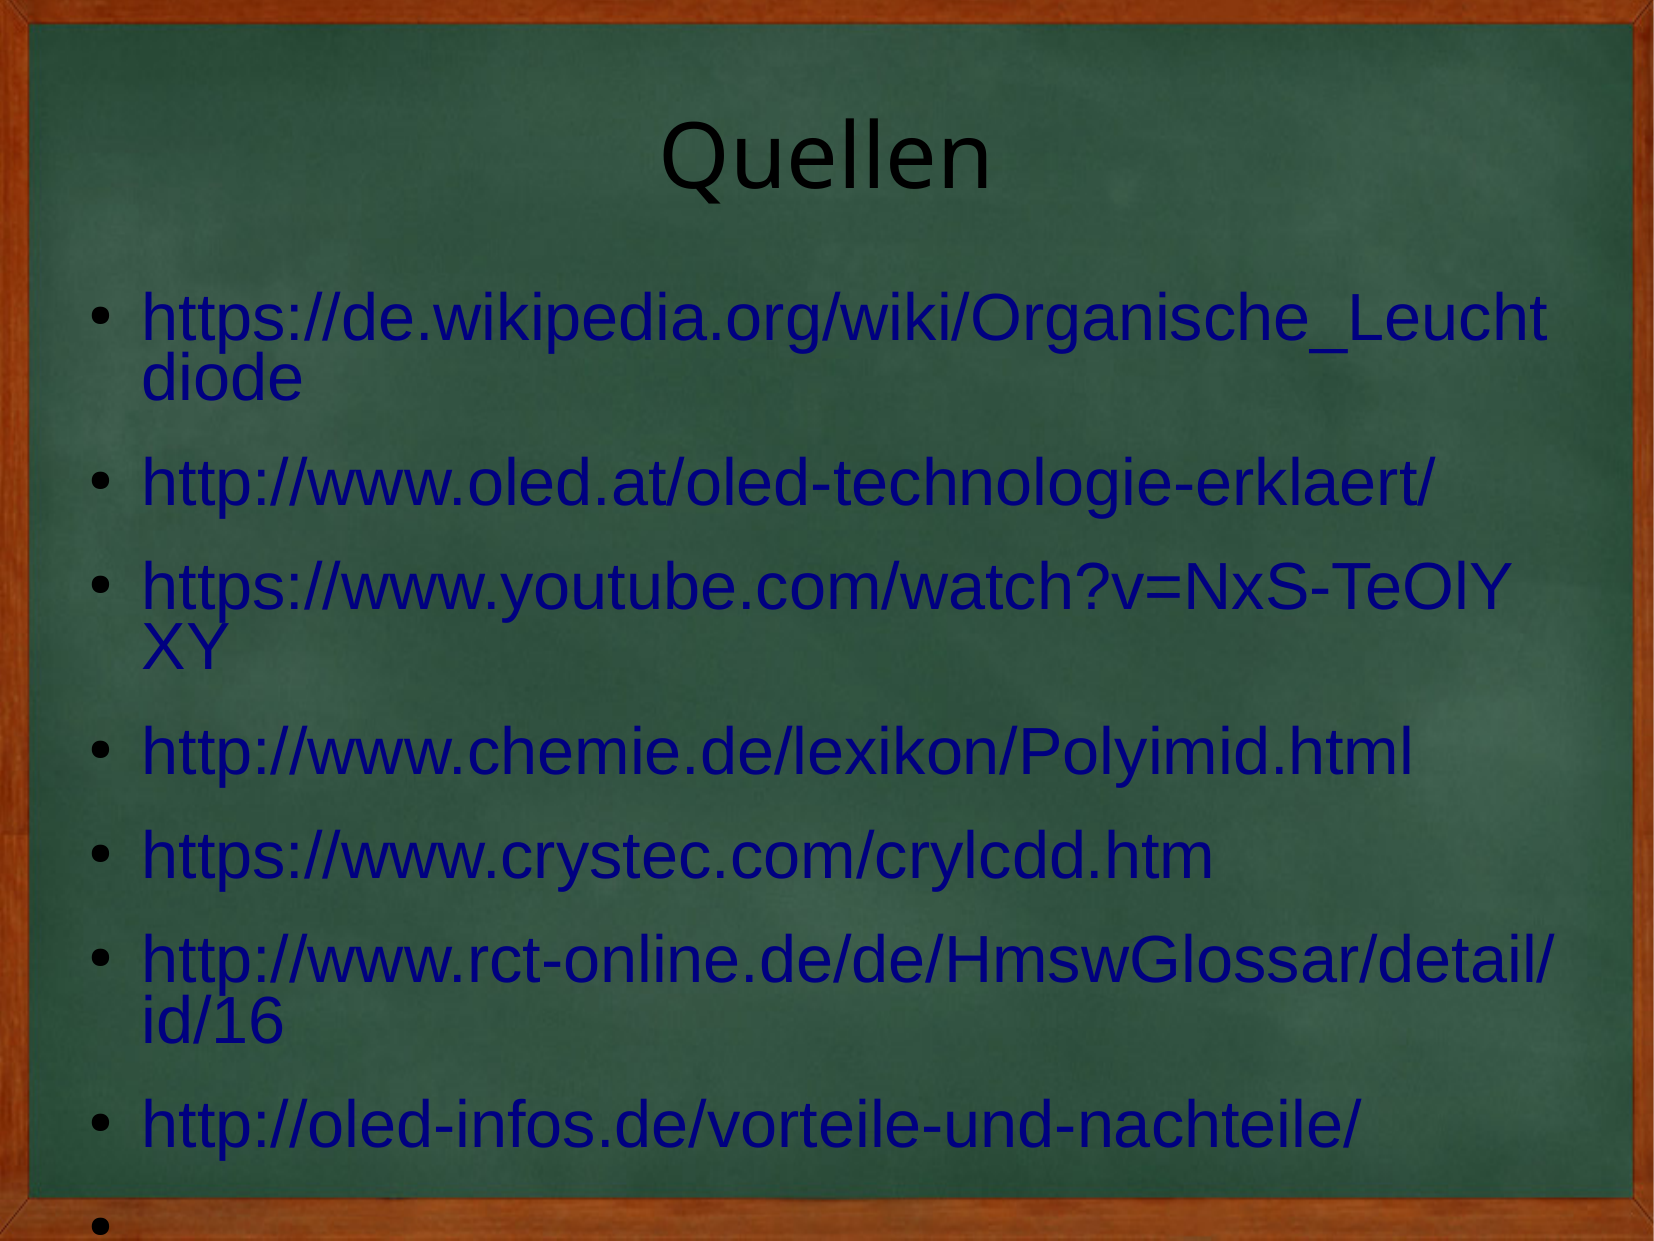

# Quellen
https://de.wikipedia.org/wiki/Organische_Leuchtdiode
http://www.oled.at/oled-technologie-erklaert/
https://www.youtube.com/watch?v=NxS-TeOlYXY
http://www.chemie.de/lexikon/Polyimid.html
https://www.crystec.com/crylcdd.htm
http://www.rct-online.de/de/HmswGlossar/detail/id/16
http://oled-infos.de/vorteile-und-nachteile/